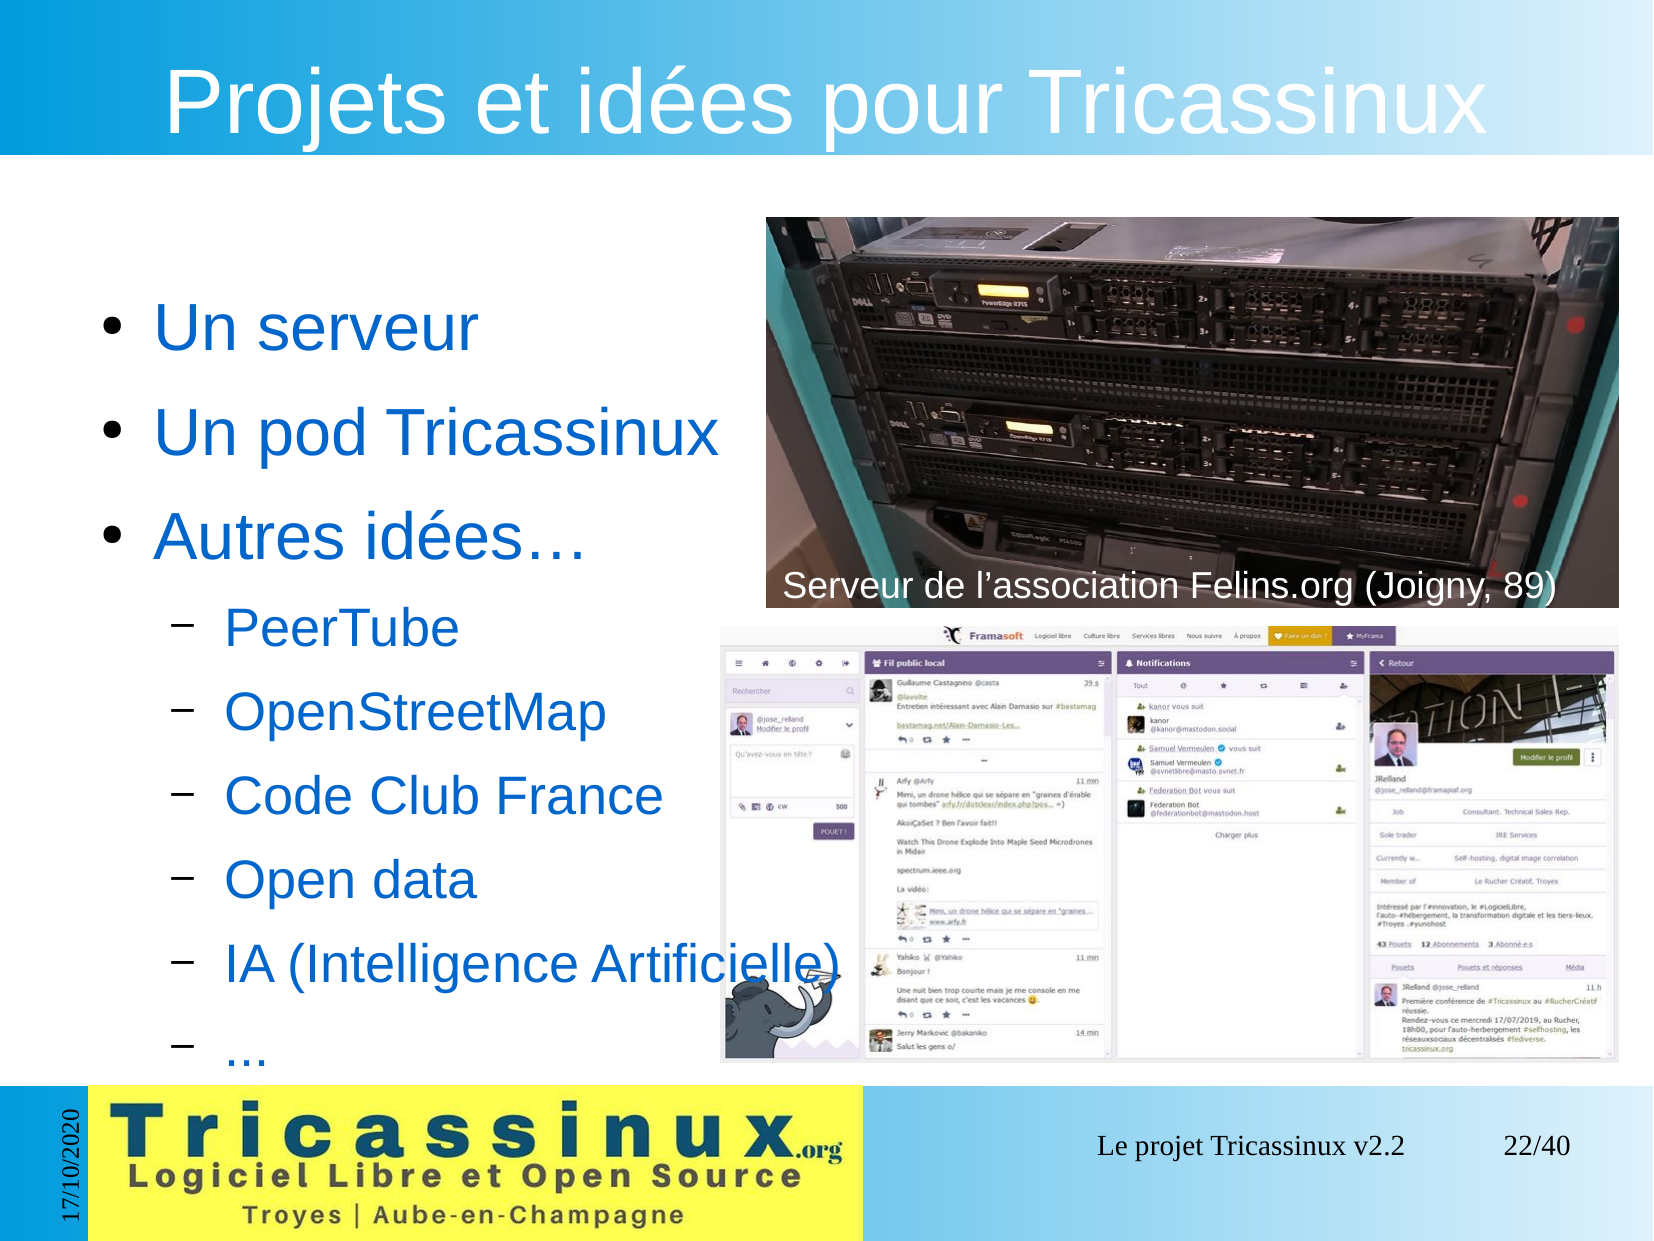

# Projets et idées pour Tricassinux
Serveur de l’association Felins.org (Joigny, 89)
Un serveur
Un pod Tricassinux
Autres idées…
PeerTube
OpenStreetMap
Code Club France
Open data
IA (Intelligence Artificielle)
...
17/10/2020
22